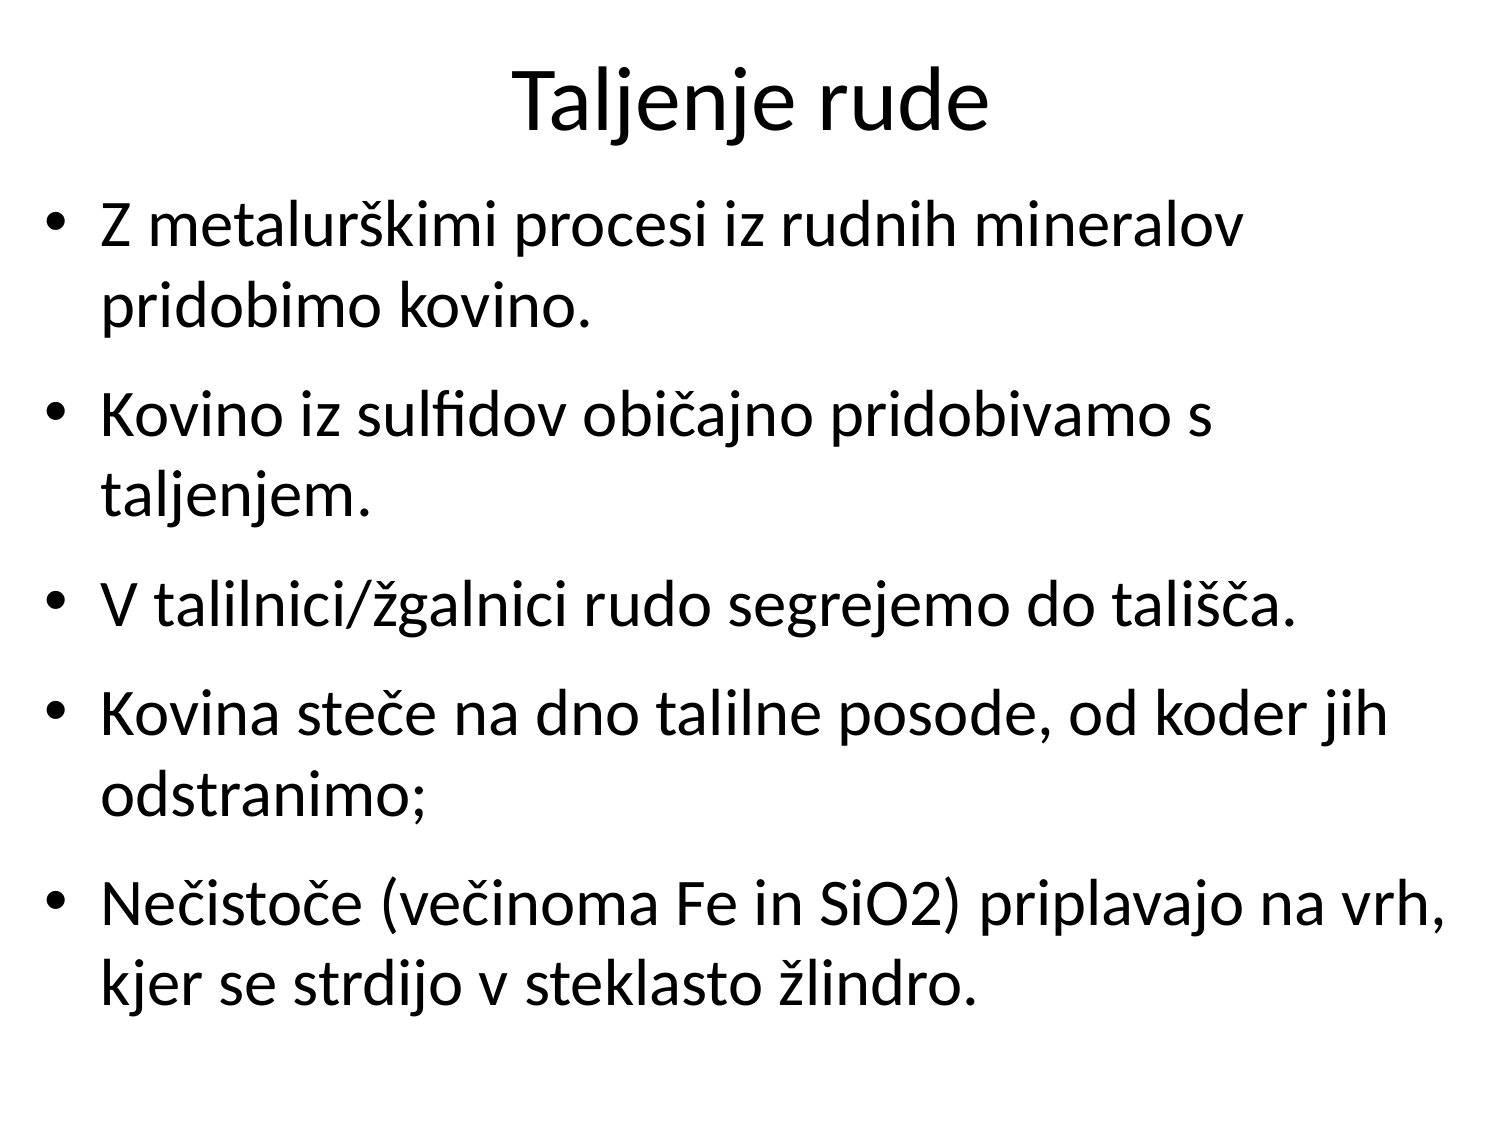

# Taljenje rude
Z metalurškimi procesi iz rudnih mineralov pridobimo kovino.
Kovino iz sulfidov običajno pridobivamo s taljenjem.
V talilnici/žgalnici rudo segrejemo do tališča.
Kovina steče na dno talilne posode, od koder jih odstranimo;
Nečistoče (večinoma Fe in SiO2) priplavajo na vrh, kjer se strdijo v steklasto žlindro.